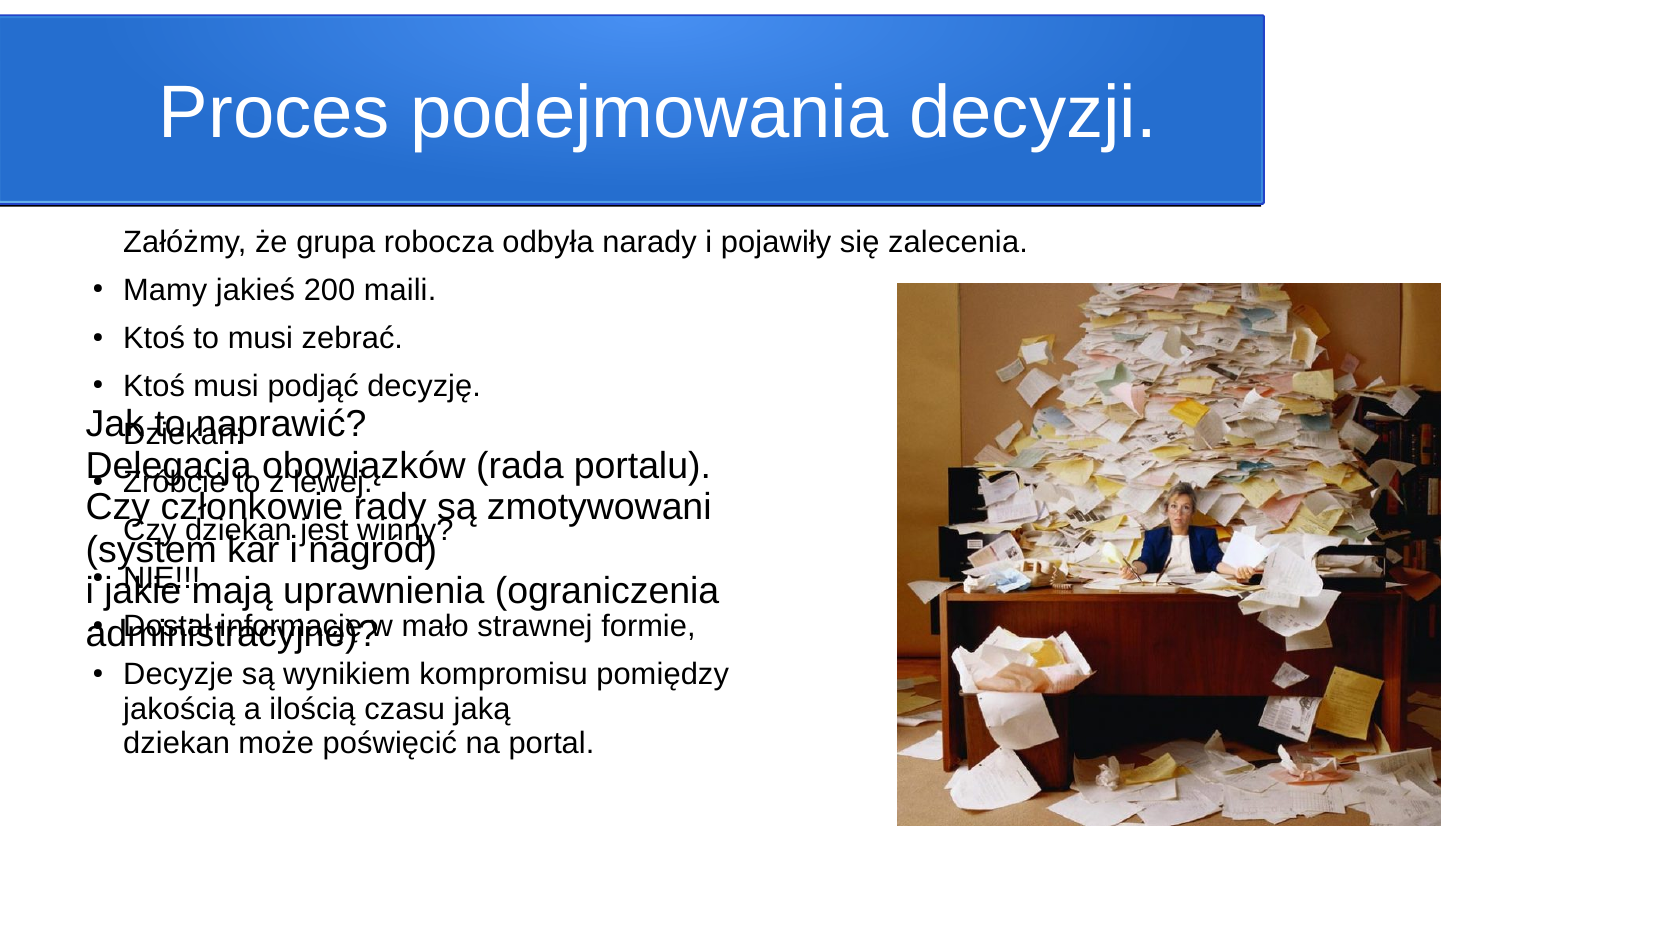

# Proces podejmowania decyzji.
Załóżmy, że grupa robocza odbyła narady i pojawiły się zalecenia.
Mamy jakieś 200 maili.
Ktoś to musi zebrać.
Ktoś musi podjąć decyzję.
Dziekan:
Zróbcie to z lewej.
Czy dziekan jest winny?
NIE!!!
Dostał informację w mało strawnej formie,
Decyzje są wynikiem kompromisu pomiędzy
jakością a ilością czasu jaką
dziekan może poświęcić na portal.
Jak to naprawić?
Delegacja obowiązków (rada portalu).
Czy członkowie rady są zmotywowani (system kar i nagród)
i jakie mają uprawnienia (ograniczenia administracyjne)?